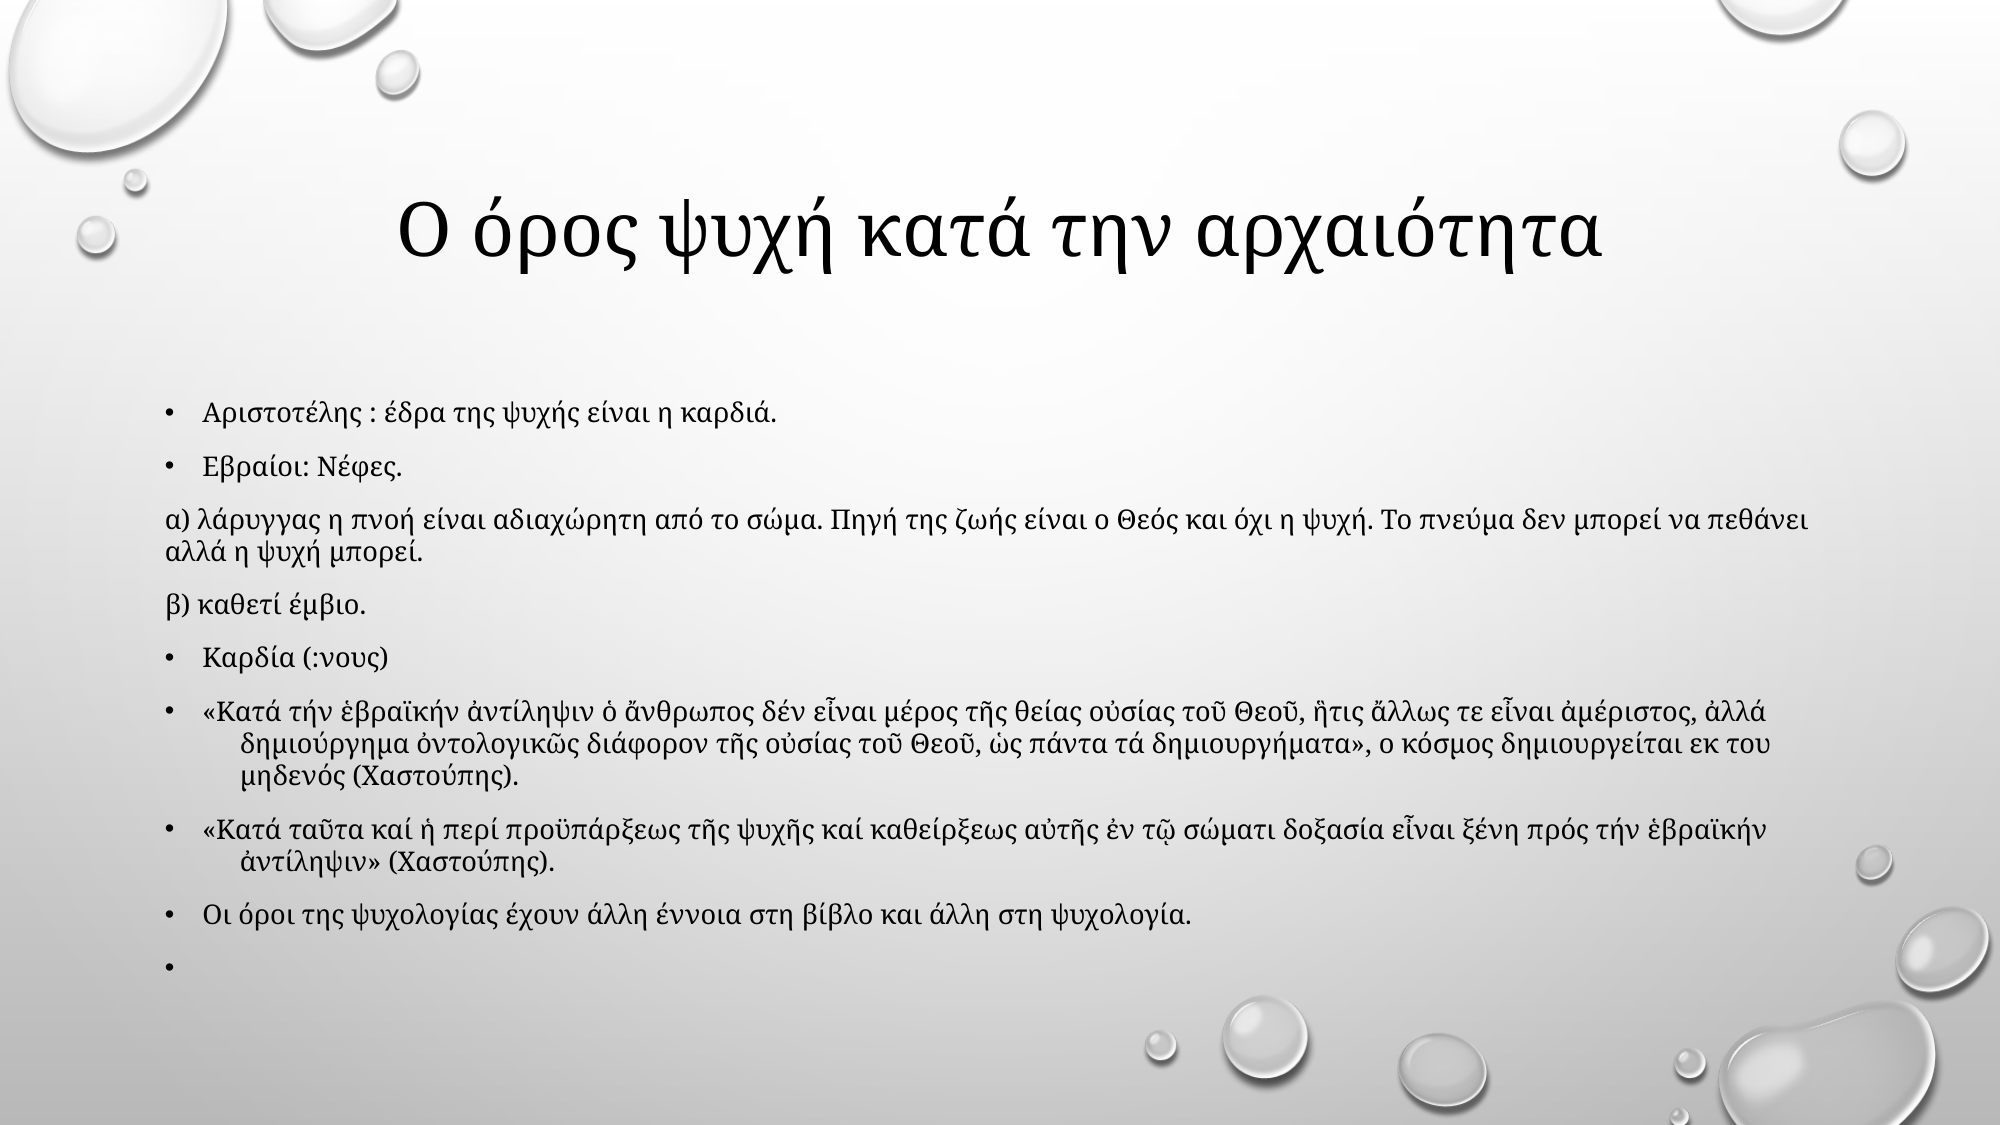

# Ο όρος ψυχή κατά την αρχαιότητα
Αριστοτέλης : έδρα της ψυχής είναι η καρδιά.
Εβραίοι: Νέφες.
α) λάρυγγας η πνοή είναι αδιαχώρητη από το σώμα. Πηγή της ζωής είναι ο Θεός και όχι η ψυχή. Το πνεύμα δεν μπορεί να πεθάνει αλλά η ψυχή μπορεί.
β) καθετί έμβιο.
Καρδία (:νους)
«Κατά τήν ἑβραϊκήν ἀντίληψιν ὁ ἄνθρωπος δέν εἶναι μέρος τῆς θείας οὐσίας τοῦ Θεοῦ, ἣτις ἄλλως τε εἶναι ἀμέριστος, ἀλλά δημιούργημα ὀντολογικῶς διάφορον τῆς οὐσίας τοῦ Θεοῦ, ὡς πάντα τά δημιουργήματα», ο κόσμος δημιουργείται εκ του μηδενός (Χαστούπης).
«Κατά ταῦτα καί ἡ περί προϋπάρξεως τῆς ψυχῆς καί καθείρξεως αὐτῆς ἐν τῷ σώματι δοξασία εἶναι ξένη πρός τήν ἑβραϊκήν ἀντίληψιν» (Χαστούπης).
Οι όροι της ψυχολογίας έχουν άλλη έννοια στη βίβλο και άλλη στη ψυχολογία.